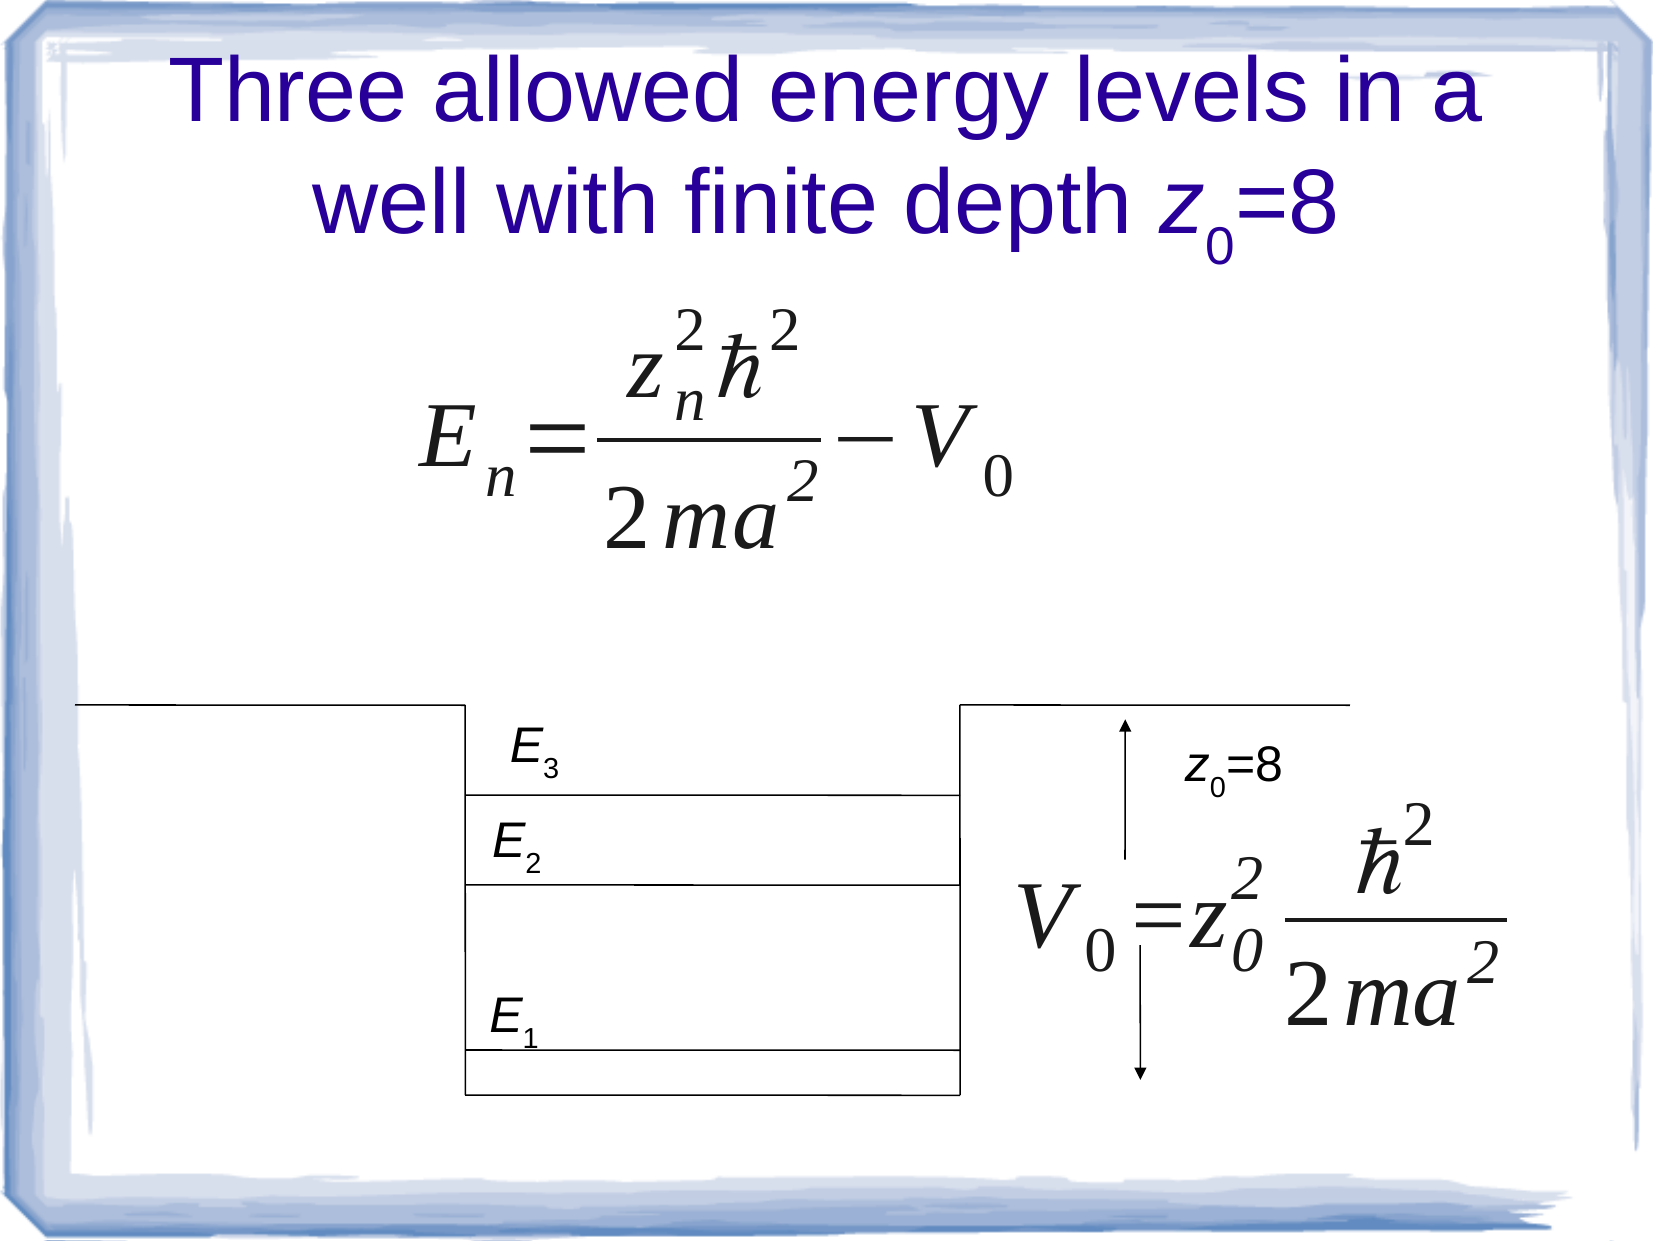

# Three allowed energy levels in a well with finite depth z0=8
E3
z0=8
E2
E1